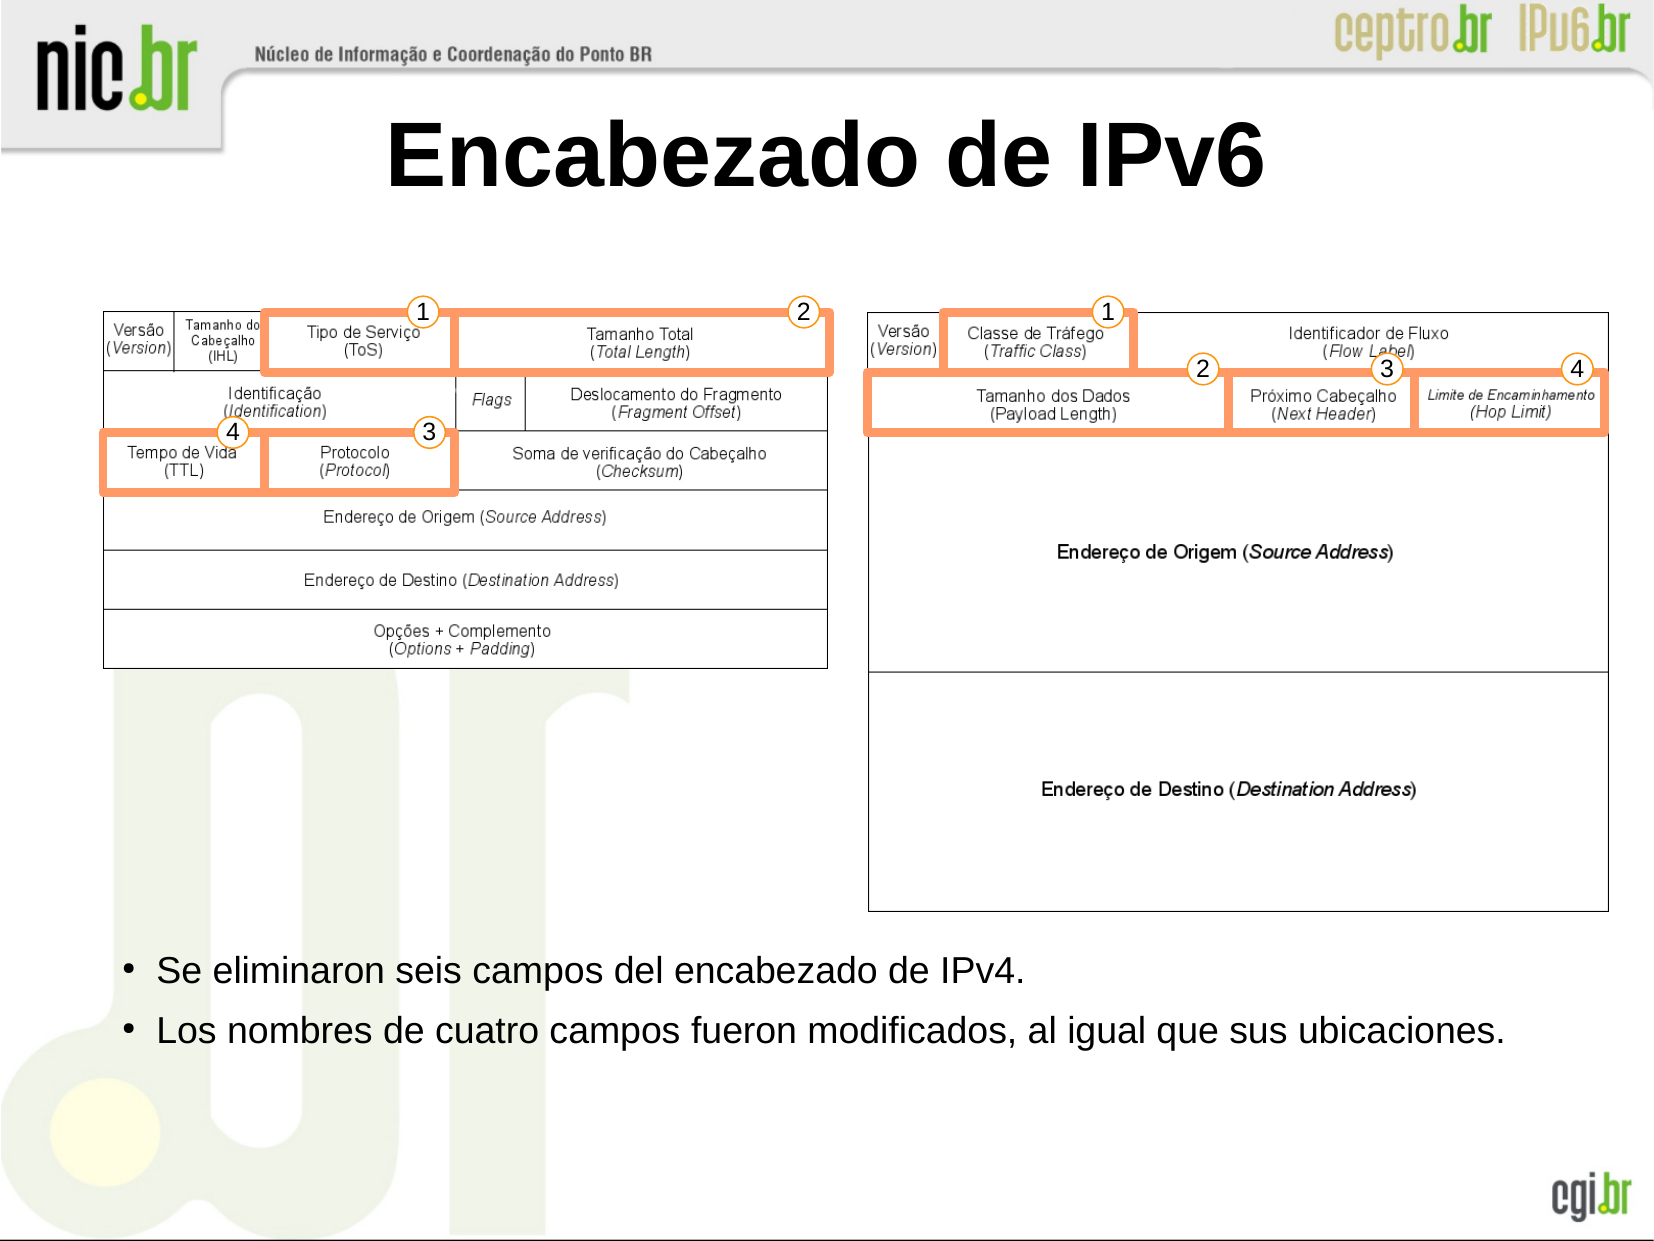

Encabezado de IPv6
1
2
1
2
3
4
4
3
 Se eliminaron seis campos del encabezado de IPv4.
 Los nombres de cuatro campos fueron modificados, al igual que sus ubicaciones.